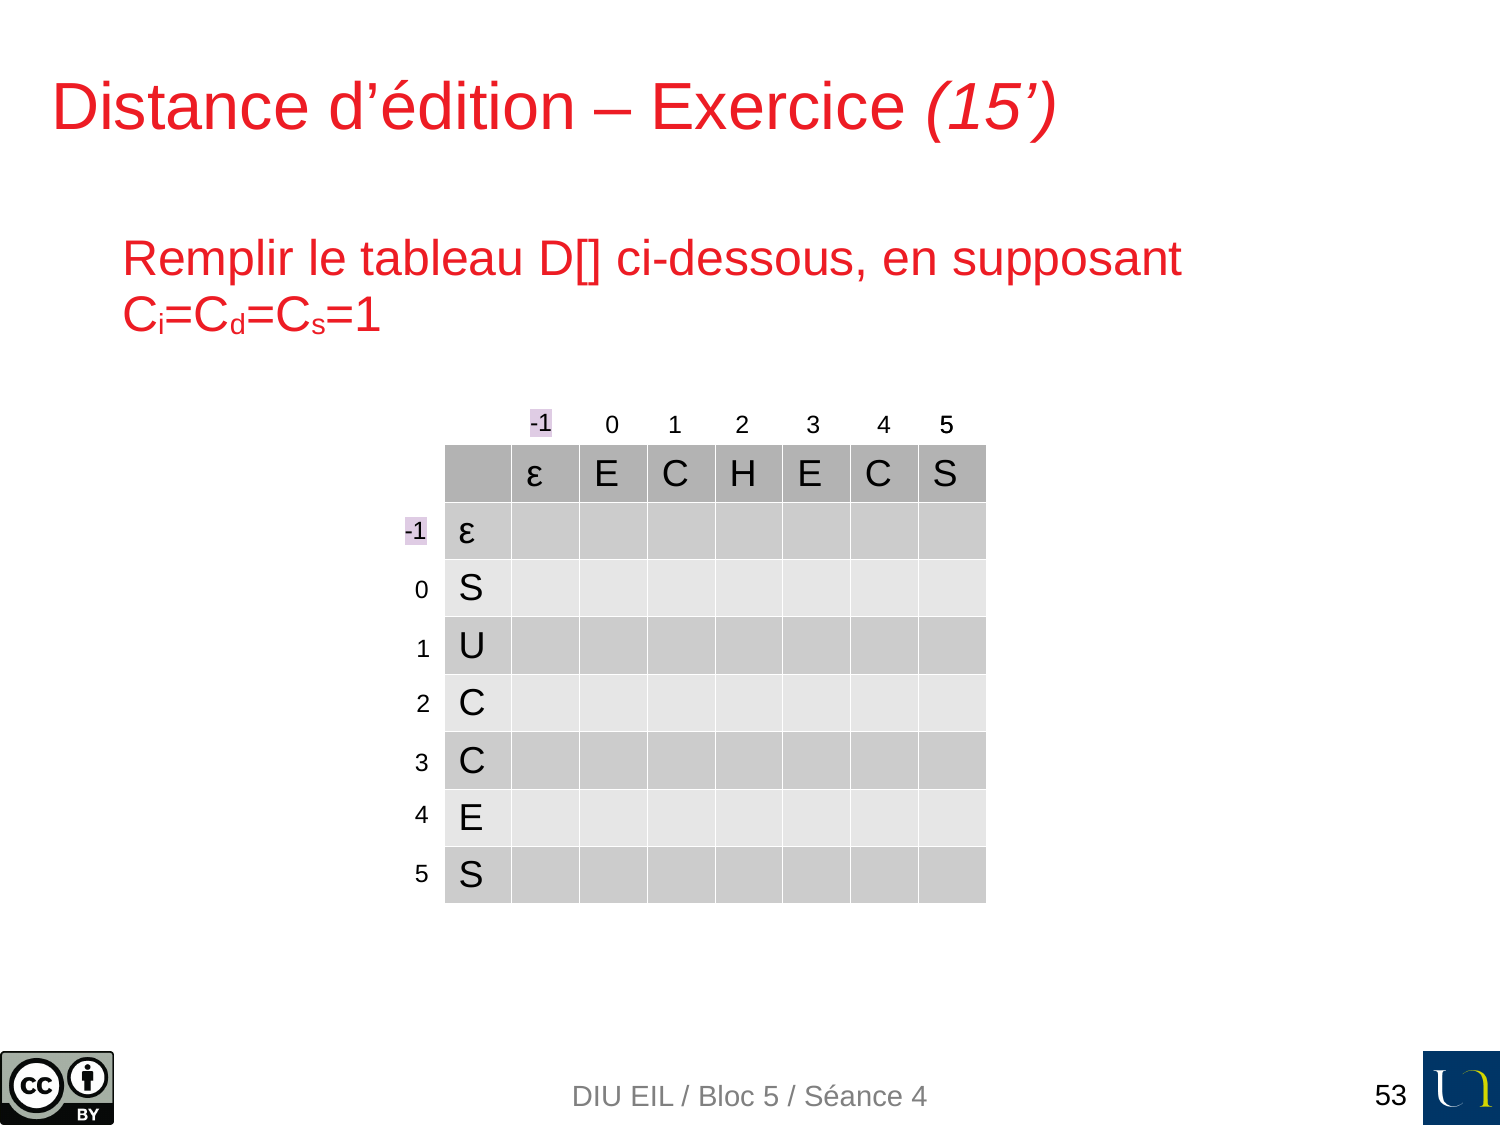

# Distance d’édition – Exercice (15’)
Remplir le tableau D[] ci-dessous, en supposant Ci=Cd=Cs=1
| |
| --- |
-1
0
1
2
3
4
5
5
| | ε | E | C | H | E | C | S |
| --- | --- | --- | --- | --- | --- | --- | --- |
| ε | | | | | | | |
| S | | | | | | | |
| U | | | | | | | |
| C | | | | | | | |
| C | | | | | | | |
| E | | | | | | | |
| S | | | | | | | |
-1
0
1
2
3
4
5
53